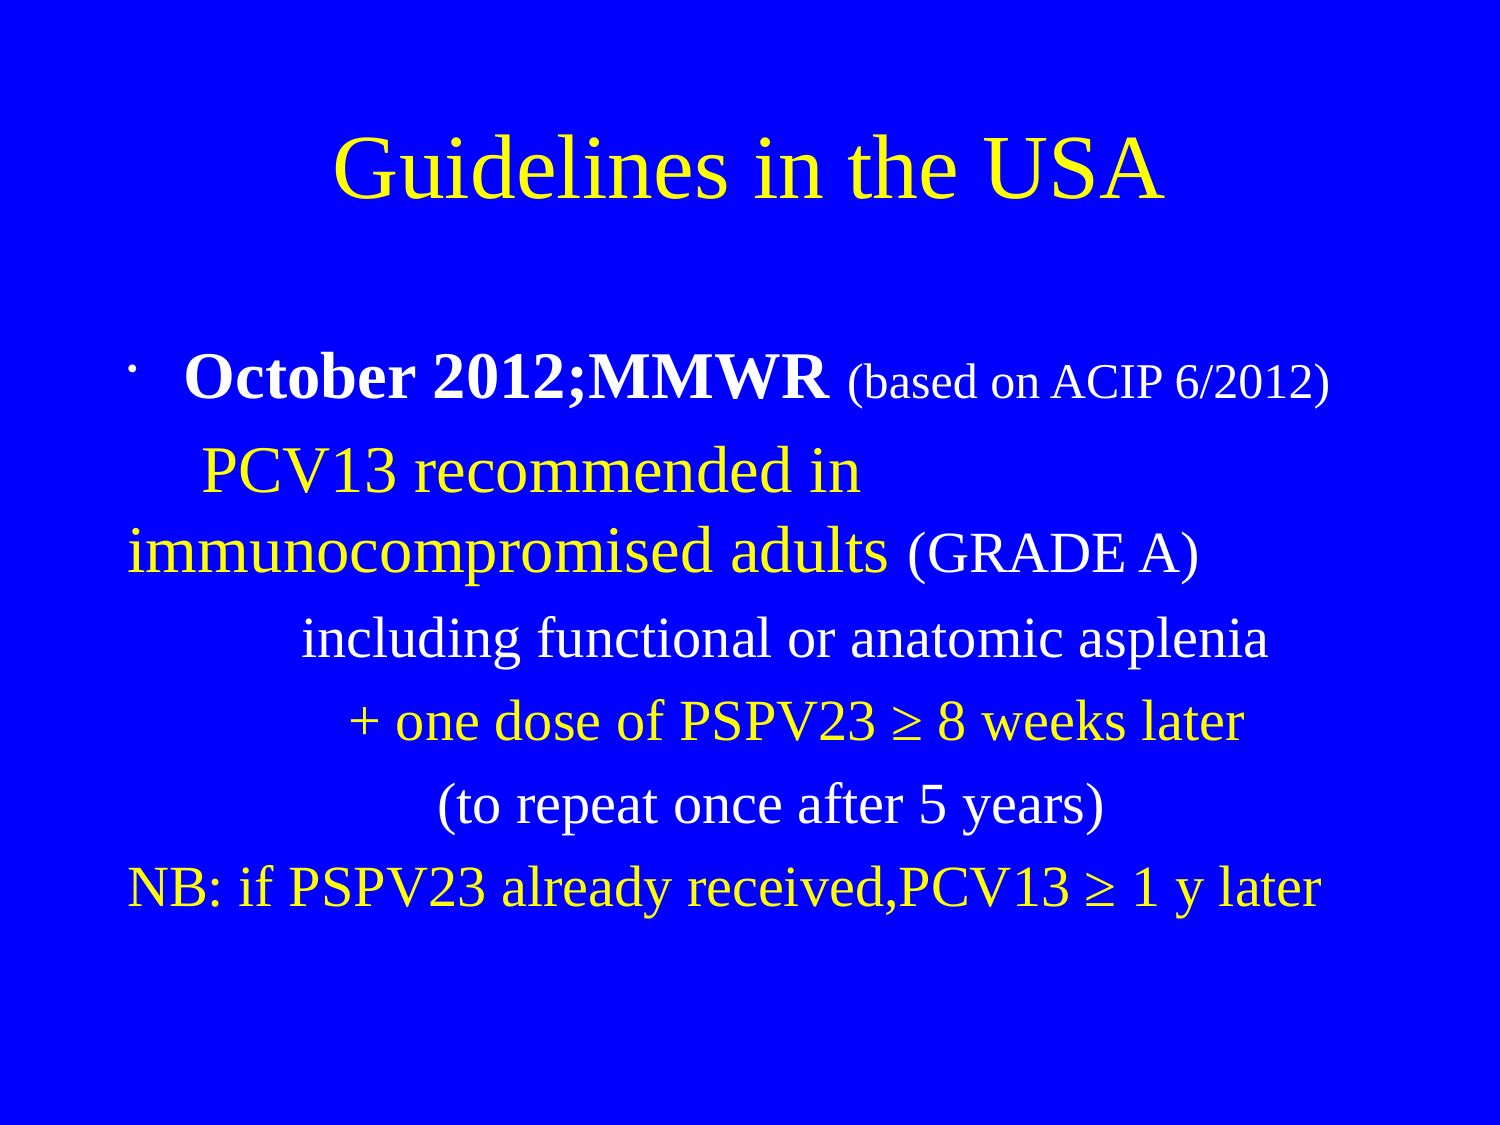

# Guidelines in the USA
October 2012;MMWR (based on ACIP 6/2012)
	PCV13 recommended in 			immunocompromised adults (GRADE A)
 including functional or anatomic asplenia
 			+ one dose of PSPV23 ≥ 8 weeks later
 		 (to repeat once after 5 years)
NB: if PSPV23 already received,PCV13 ≥ 1 y later